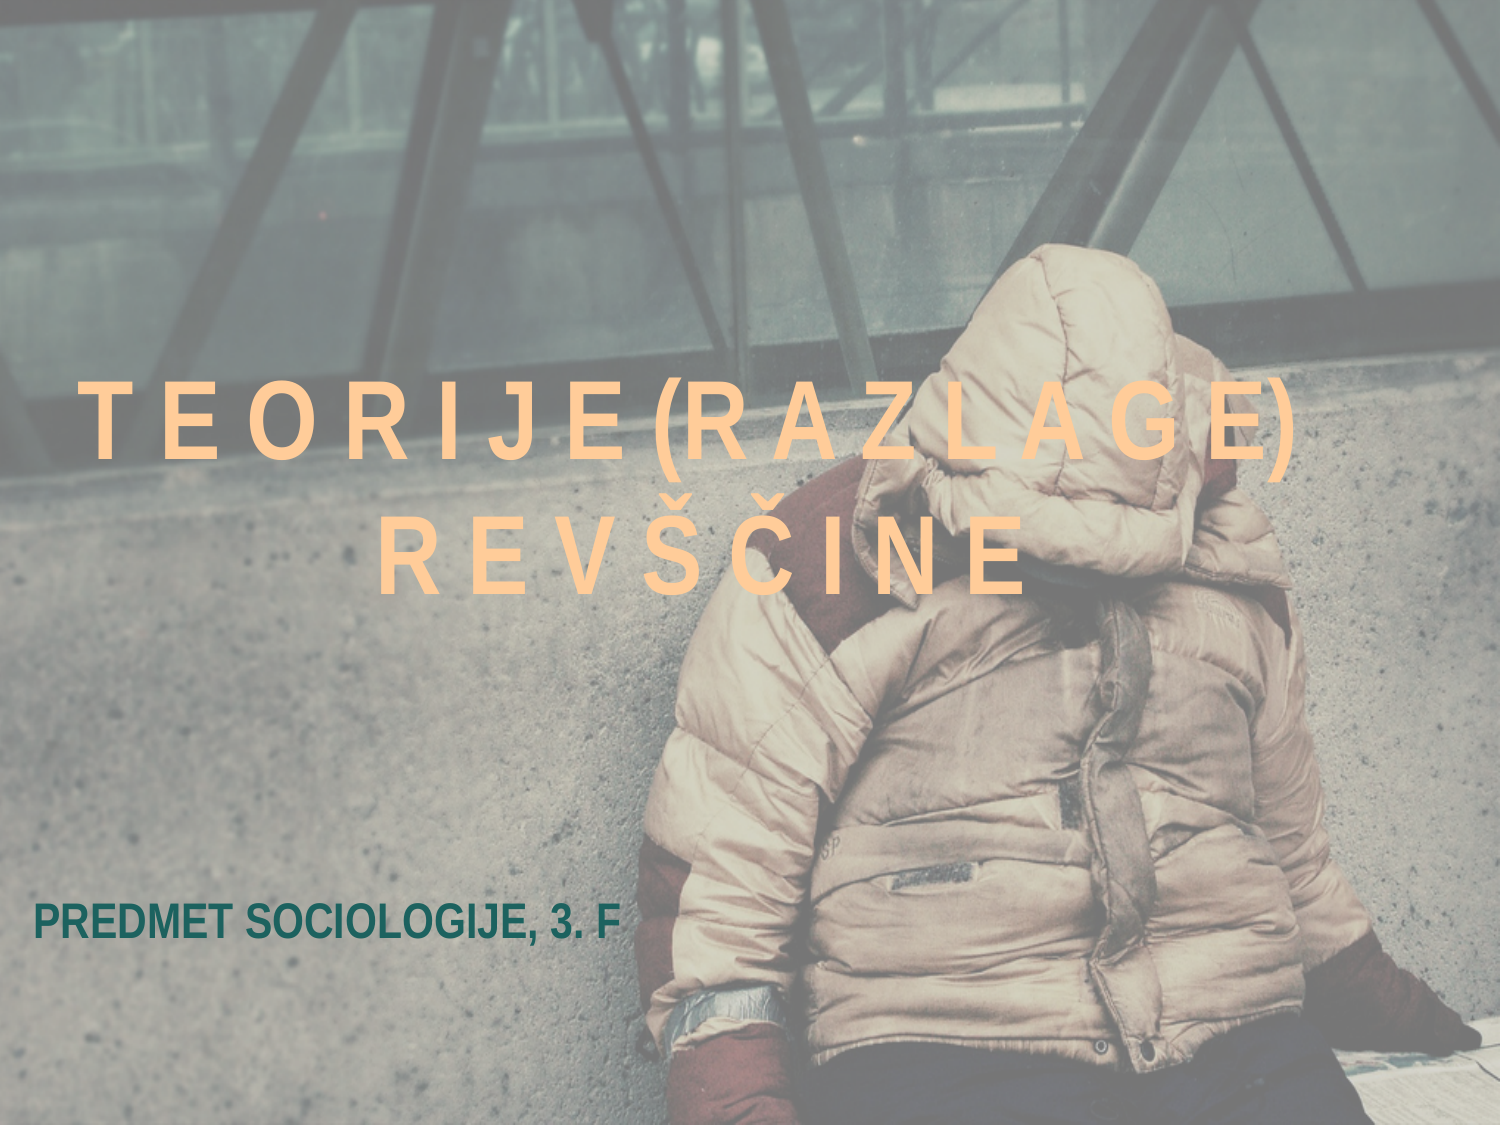

# T E O R I J E (R A Z L A G E) R E V Š Č I N E
PREDMET SOCIOLOGIJE, 3. F